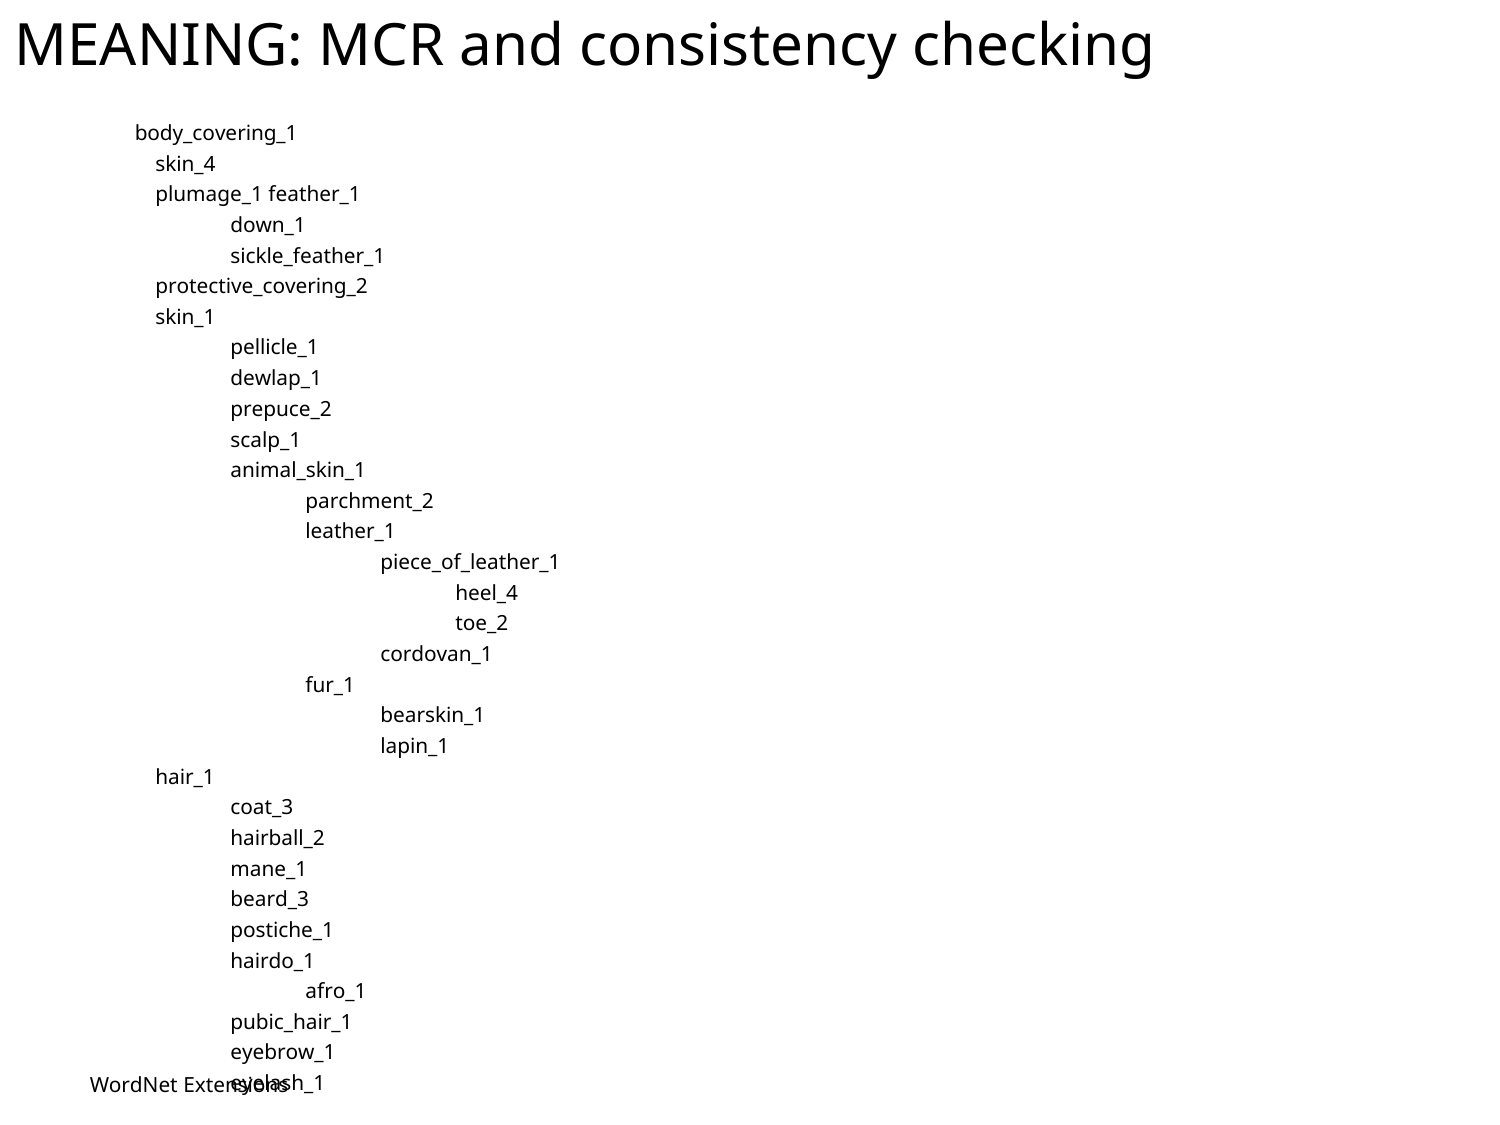

# MEANING: MCR and consistency checking
body_covering_1
	skin_4
	plumage_1 feather_1
		down_1
		sickle_feather_1
	protective_covering_2
	skin_1
		pellicle_1
		dewlap_1
		prepuce_2
		scalp_1
		animal_skin_1
			parchment_2
			leather_1
				piece_of_leather_1
					heel_4
					toe_2
				cordovan_1
			fur_1
				bearskin_1
				lapin_1
	hair_1
		coat_3
		hairball_2
		mane_1
		beard_3
		postiche_1
		hairdo_1
			afro_1
		pubic_hair_1
		eyebrow_1
		eyelash_1